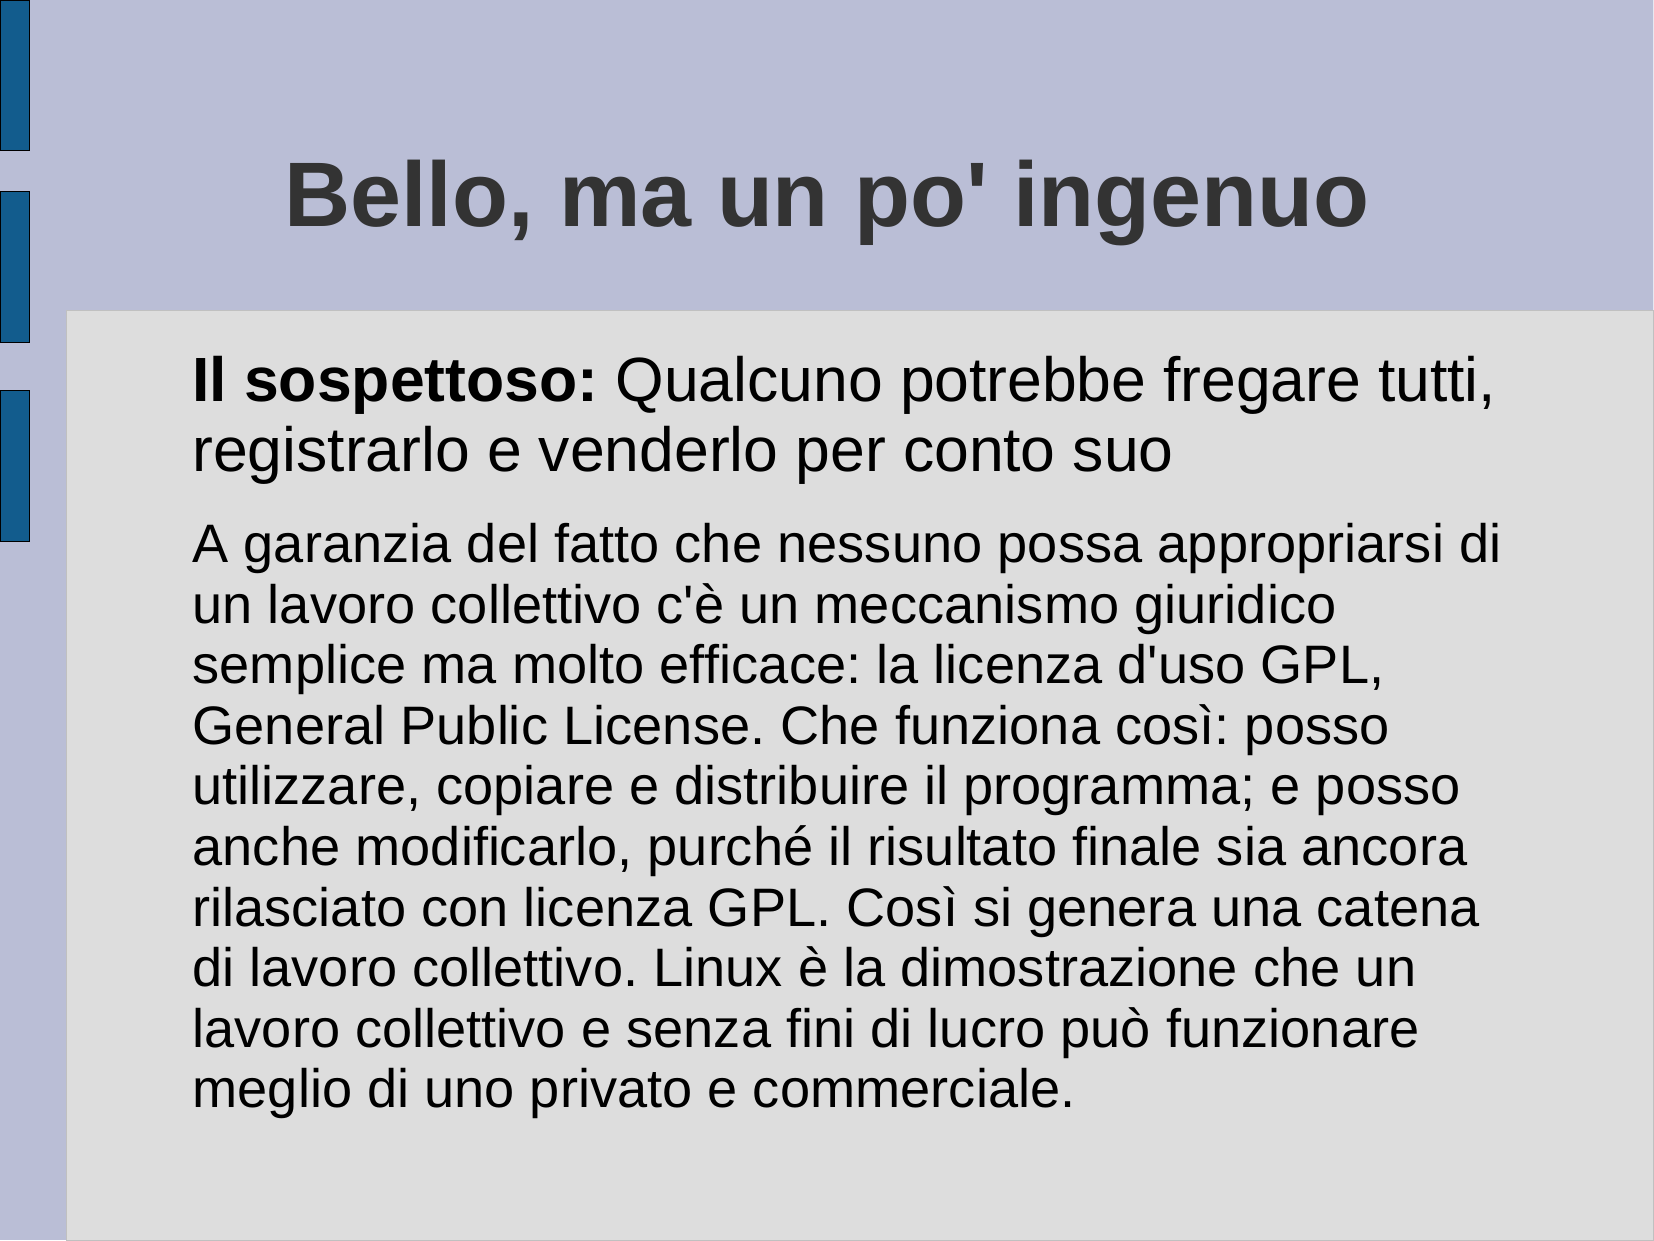

# Bello, ma un po' ingenuo
Il sospettoso: Qualcuno potrebbe fregare tutti, registrarlo e venderlo per conto suo
A garanzia del fatto che nessuno possa appropriarsi di un lavoro collettivo c'è un meccanismo giuridico semplice ma molto efficace: la licenza d'uso GPL, General Public License. Che funziona così: posso utilizzare, copiare e distribuire il programma; e posso anche modificarlo, purché il risultato finale sia ancora rilasciato con licenza GPL. Così si genera una catena di lavoro collettivo. Linux è la dimostrazione che un lavoro collettivo e senza fini di lucro può funzionare meglio di uno privato e commerciale.